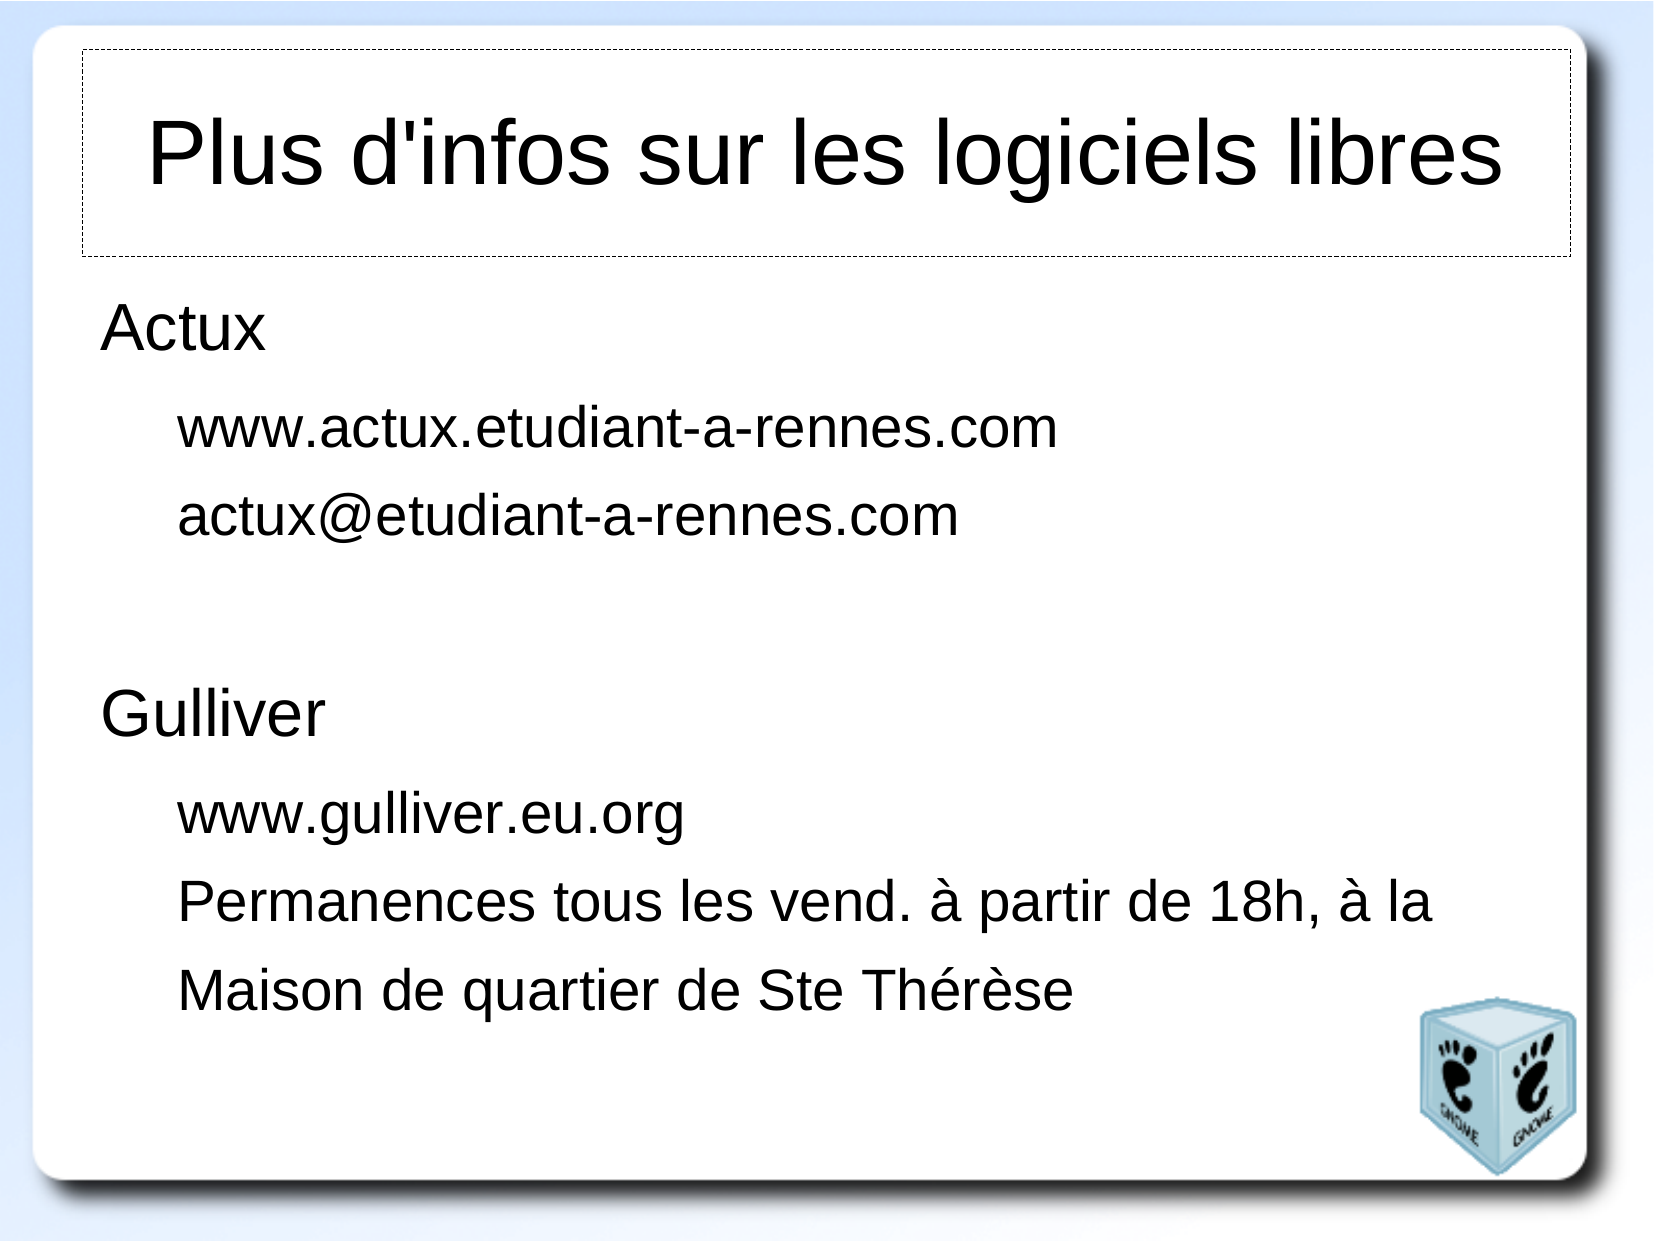

# Plus d'infos sur les logiciels libres
Actux
www.actux.etudiant-a-rennes.com
actux@etudiant-a-rennes.com
Gulliver
www.gulliver.eu.org
Permanences tous les vend. à partir de 18h, à la
Maison de quartier de Ste Thérèse